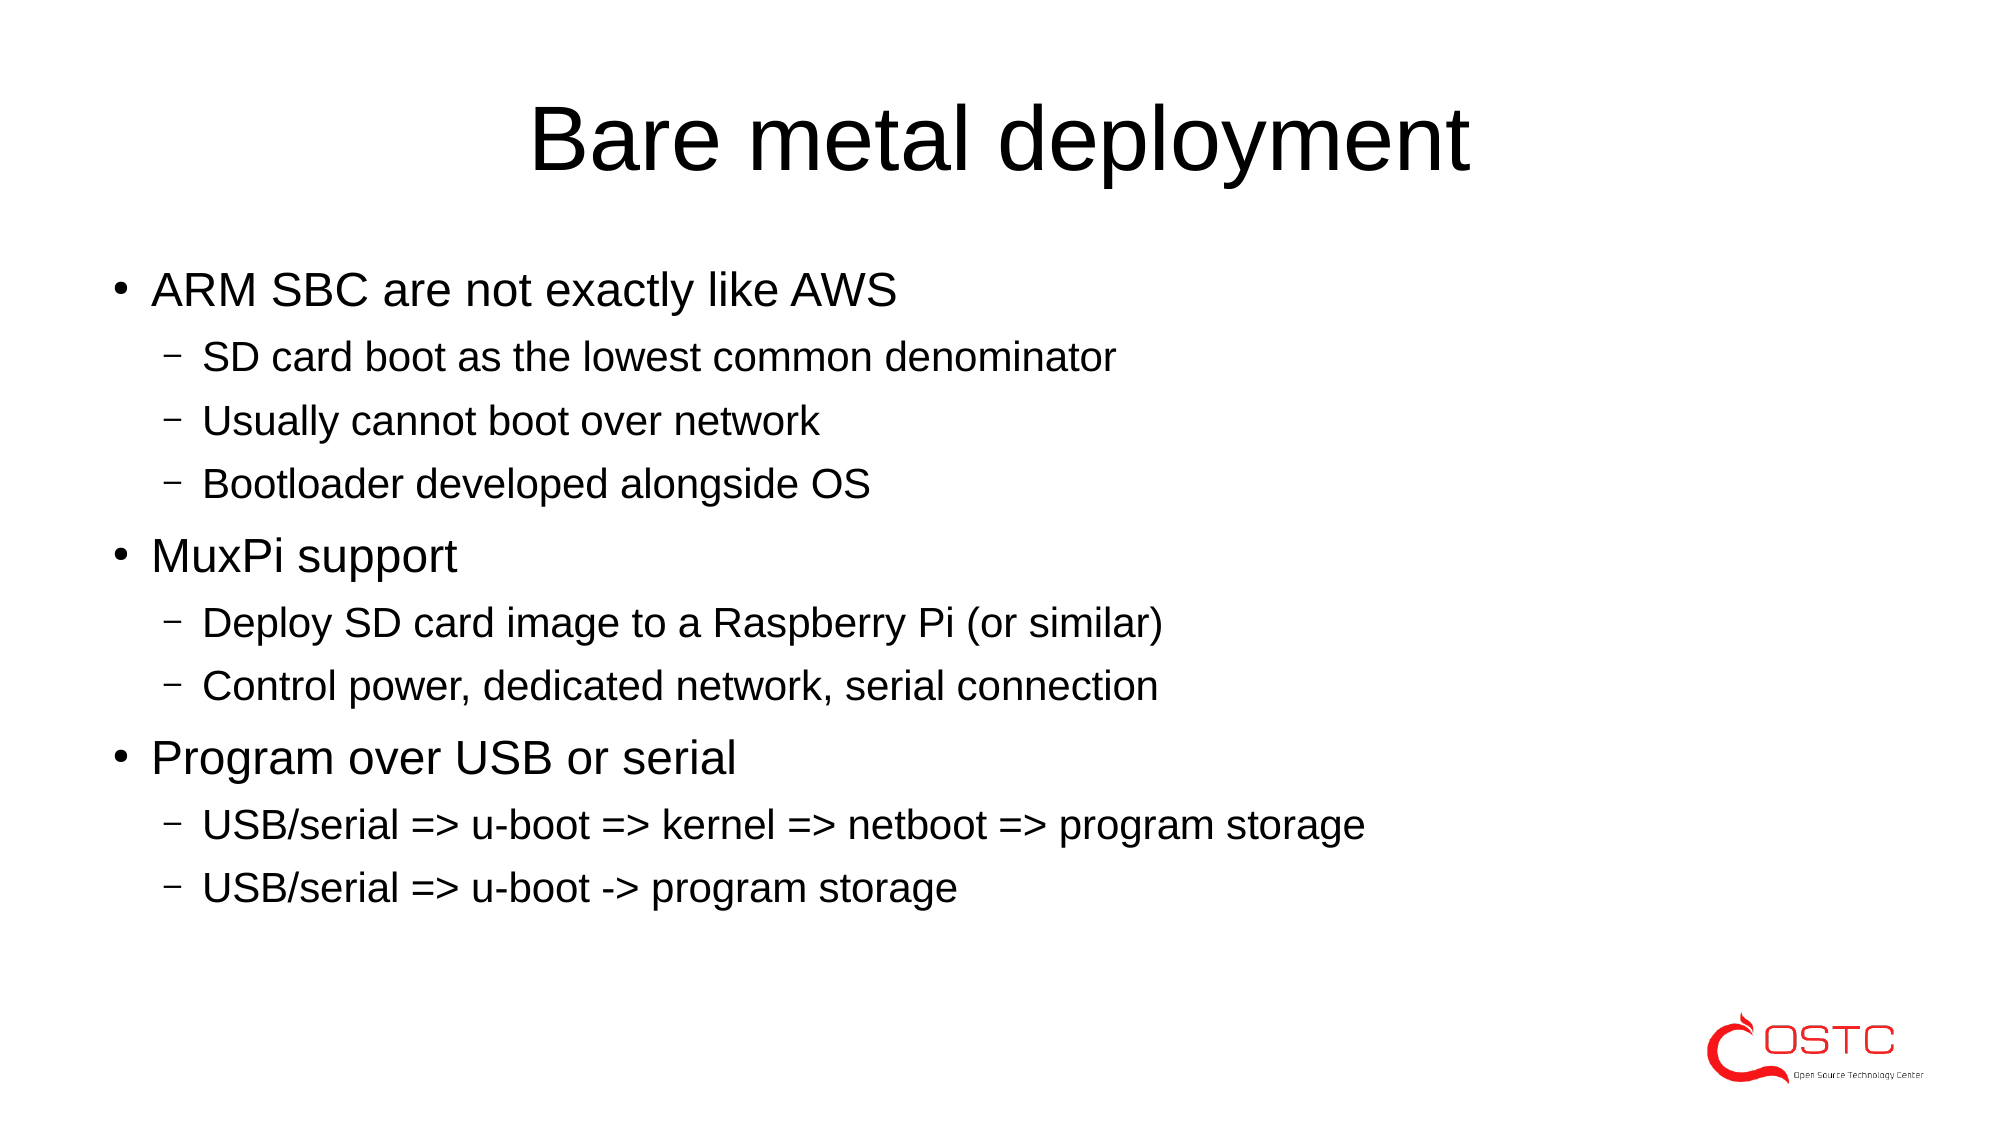

# Bare metal deployment
ARM SBC are not exactly like AWS
SD card boot as the lowest common denominator
Usually cannot boot over network
Bootloader developed alongside OS
MuxPi support
Deploy SD card image to a Raspberry Pi (or similar)
Control power, dedicated network, serial connection
Program over USB or serial
USB/serial => u-boot => kernel => netboot => program storage
USB/serial => u-boot -> program storage